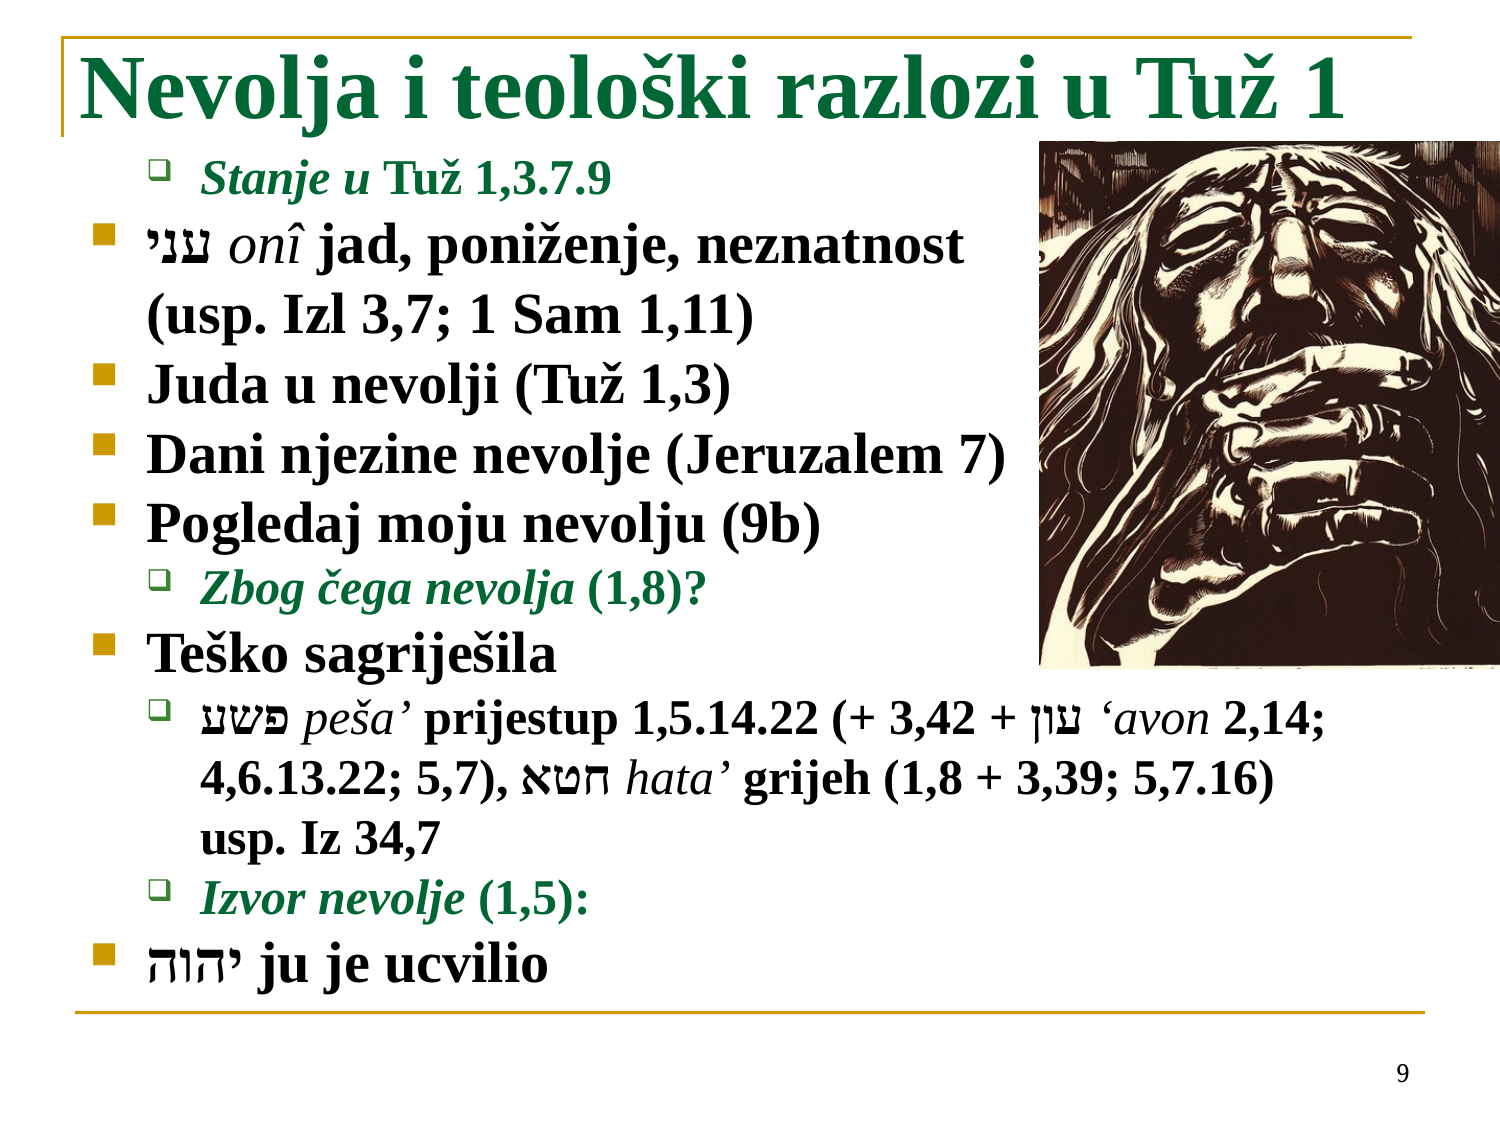

# Nevolja i teološki razlozi u Tuž 1
Stanje u Tuž 1,3.7.9
עני onî jad, poniženje, neznatnost
(usp. Izl 3,7; 1 Sam 1,11)
Juda u nevolji (Tuž 1,3)
Dani njezine nevolje (Jeruzalem 7)
Pogledaj moju nevolju (9b)
Zbog čega nevolja (1,8)?
Teško sagriješila
פשע peša’ prijestup 1,5.14.22 (+ 3,42 + עון ‘avon 2,14; 4,6.13.22; 5,7), חטא hata’ grijeh (1,8 + 3,39; 5,7.16)
usp. Iz 34,7
Izvor nevolje (1,5):
יהוה ju je ucvilio